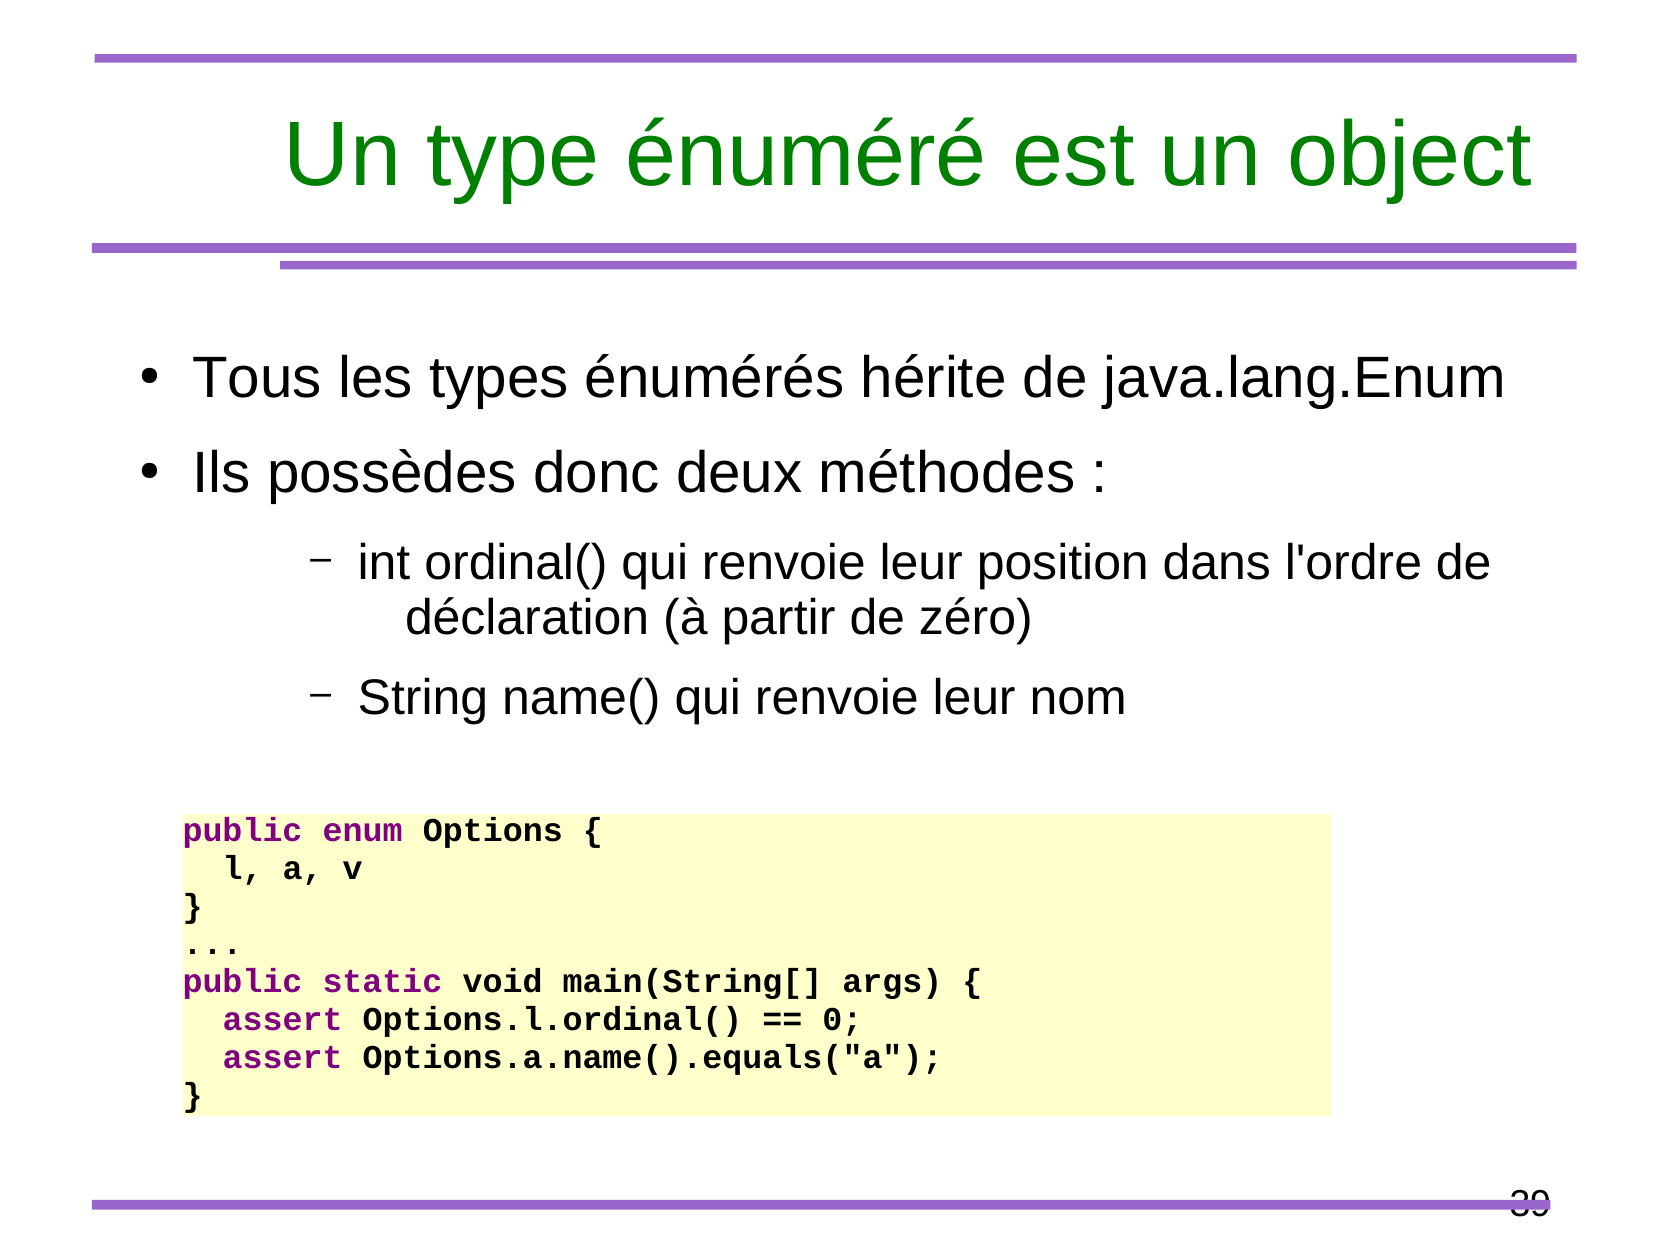

# Un type énuméré est un object
Tous les types énumérés hérite de java.lang.Enum
Ils possèdes donc deux méthodes :
int ordinal() qui renvoie leur position dans l'ordre de déclaration (à partir de zéro)
String name() qui renvoie leur nom
public enum Options {
 l, a, v
}
...
public static void main(String[] args) {
 assert Options.l.ordinal() == 0;
 assert Options.a.name().equals("a");
}